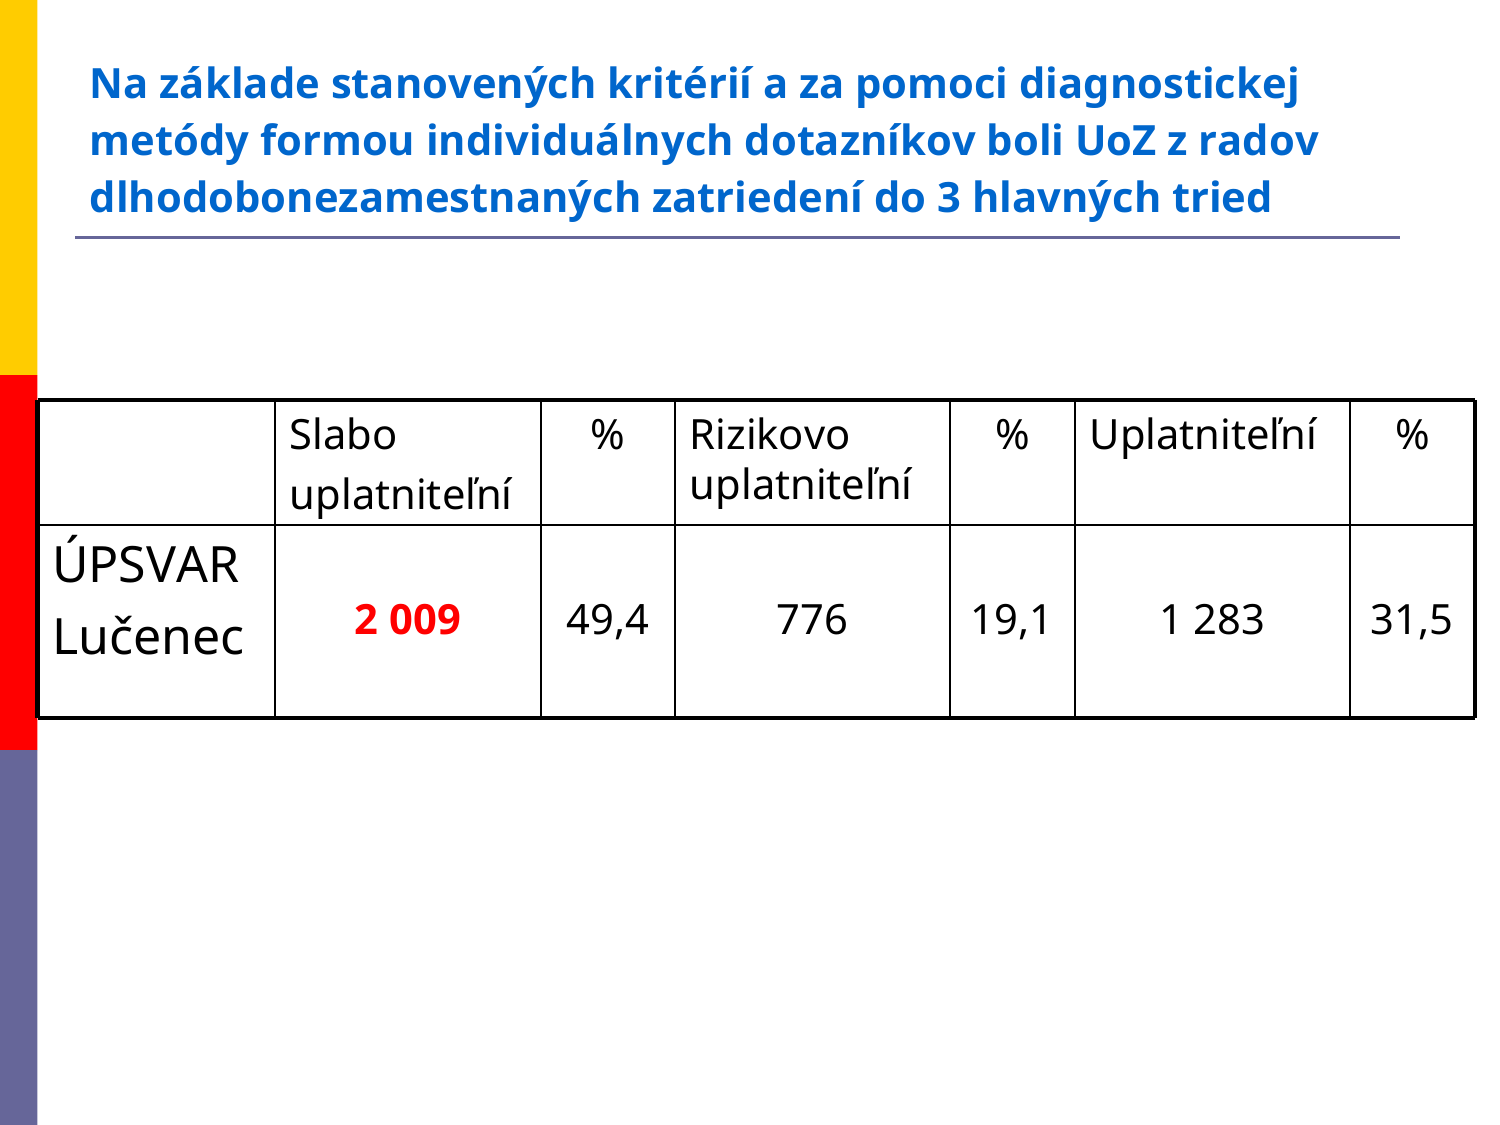

# Na základe stanovených kritérií a za pomoci diagnostickej metódy formou individuálnych dotazníkov boli UoZ z radov dlhodobonezamestnaných zatriedení do 3 hlavných tried
Slabo
uplatniteľní
%
Rizikovo uplatniteľní
%
Uplatniteľní
%
ÚPSVAR
Lučenec
2 009
49,4
776
19,1
1 283
31,5